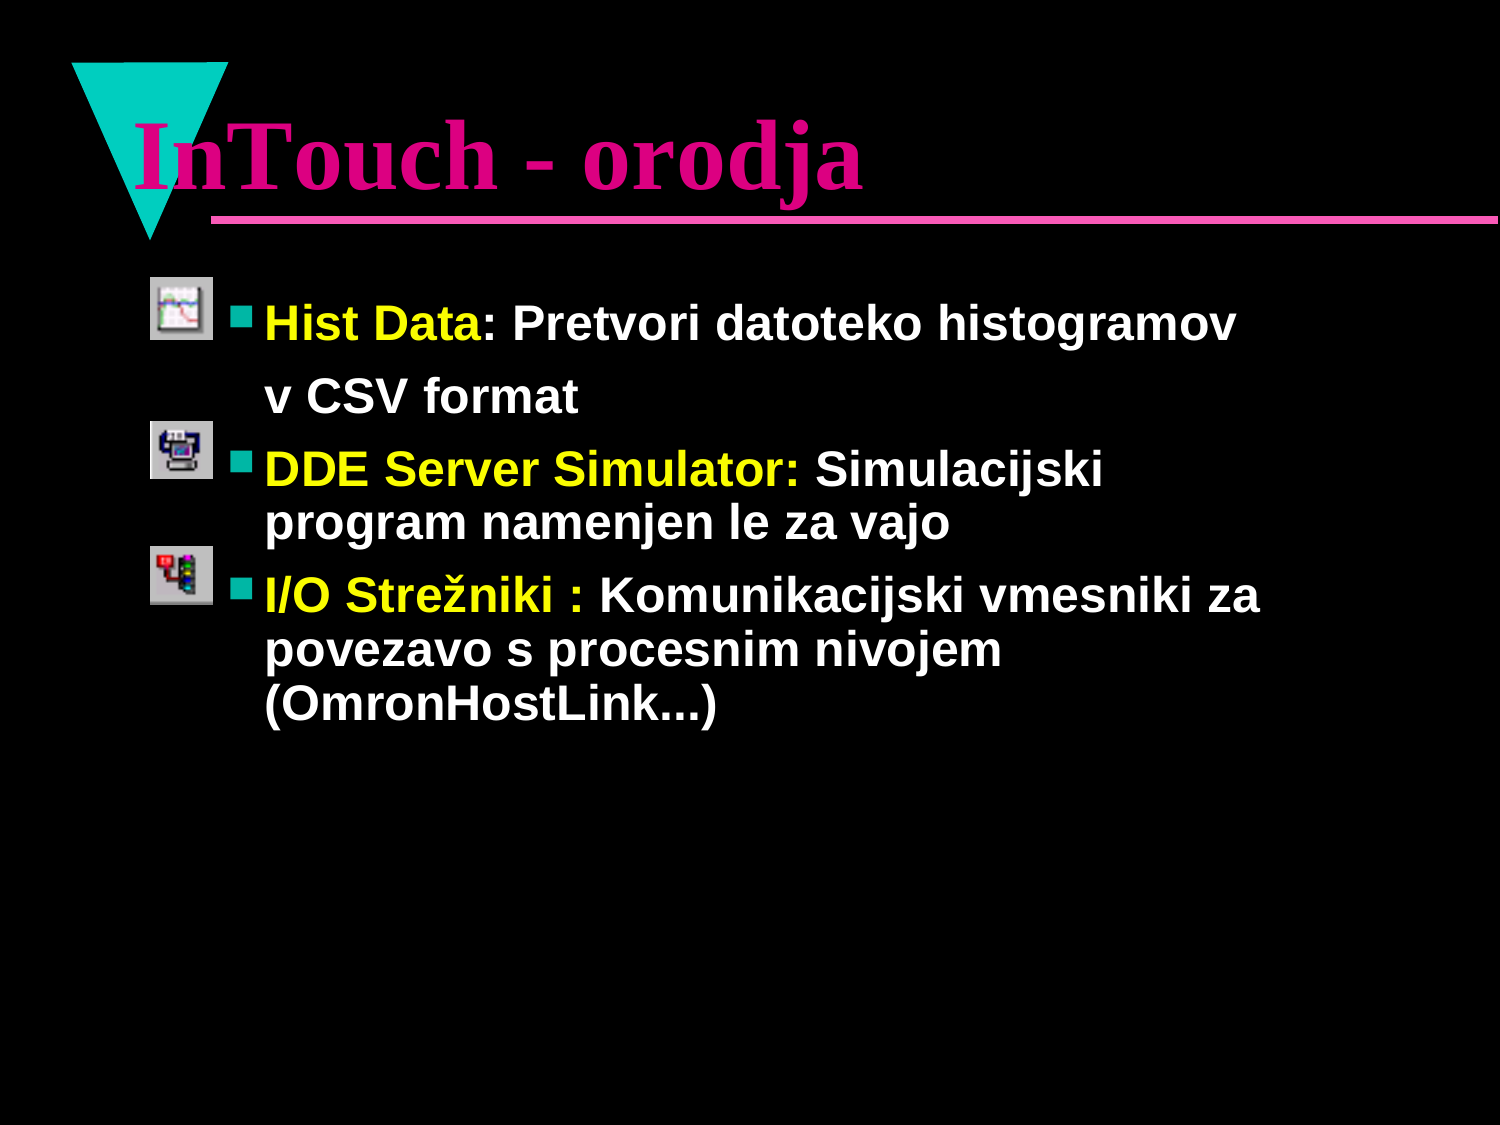

# InTouch - orodja
Hist Data: Pretvori datoteko histogramov
v CSV format
DDE Server Simulator: Simulacijski program namenjen le za vajo
I/O Strežniki : Komunikacijski vmesniki za povezavo s procesnim nivojem (OmronHostLink...)
RVP2
Orodja - Razvojno okolje (Window Maker)
4